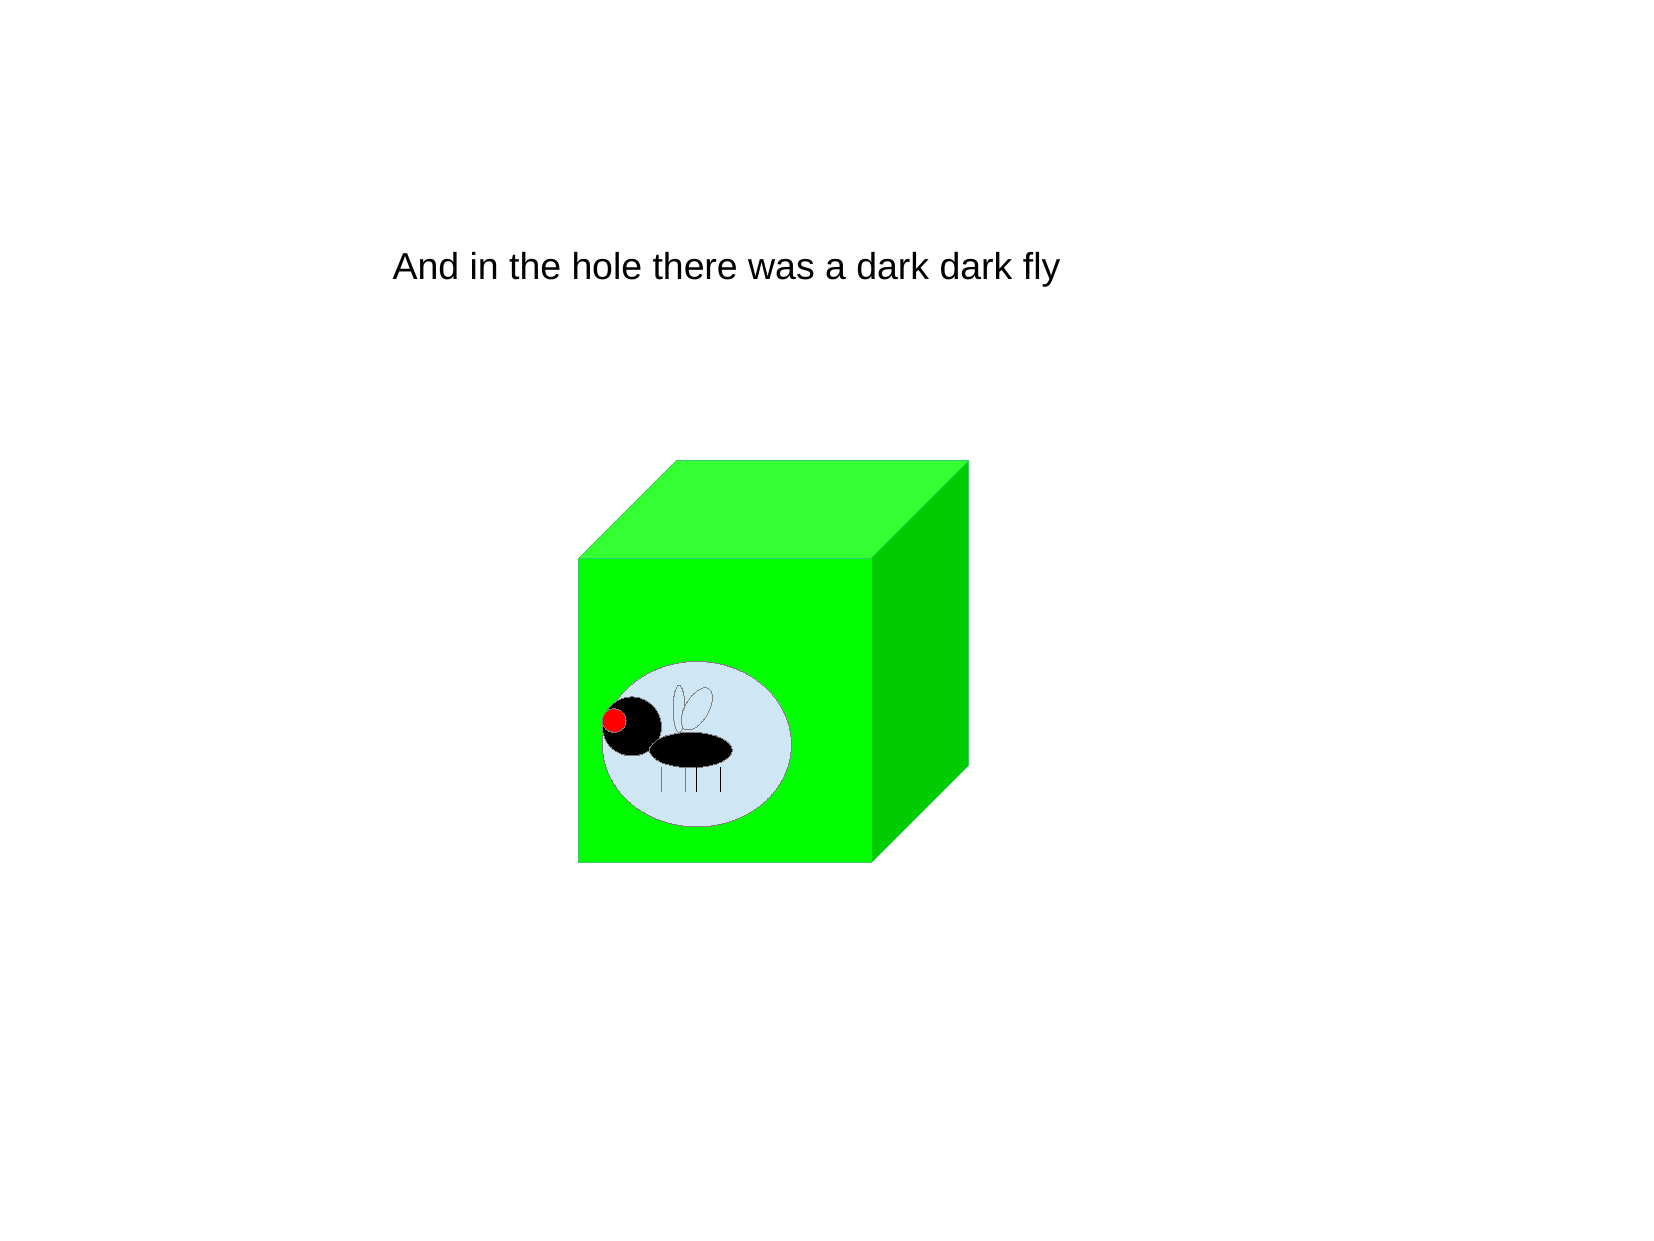

And in the hole there was a dark dark fly